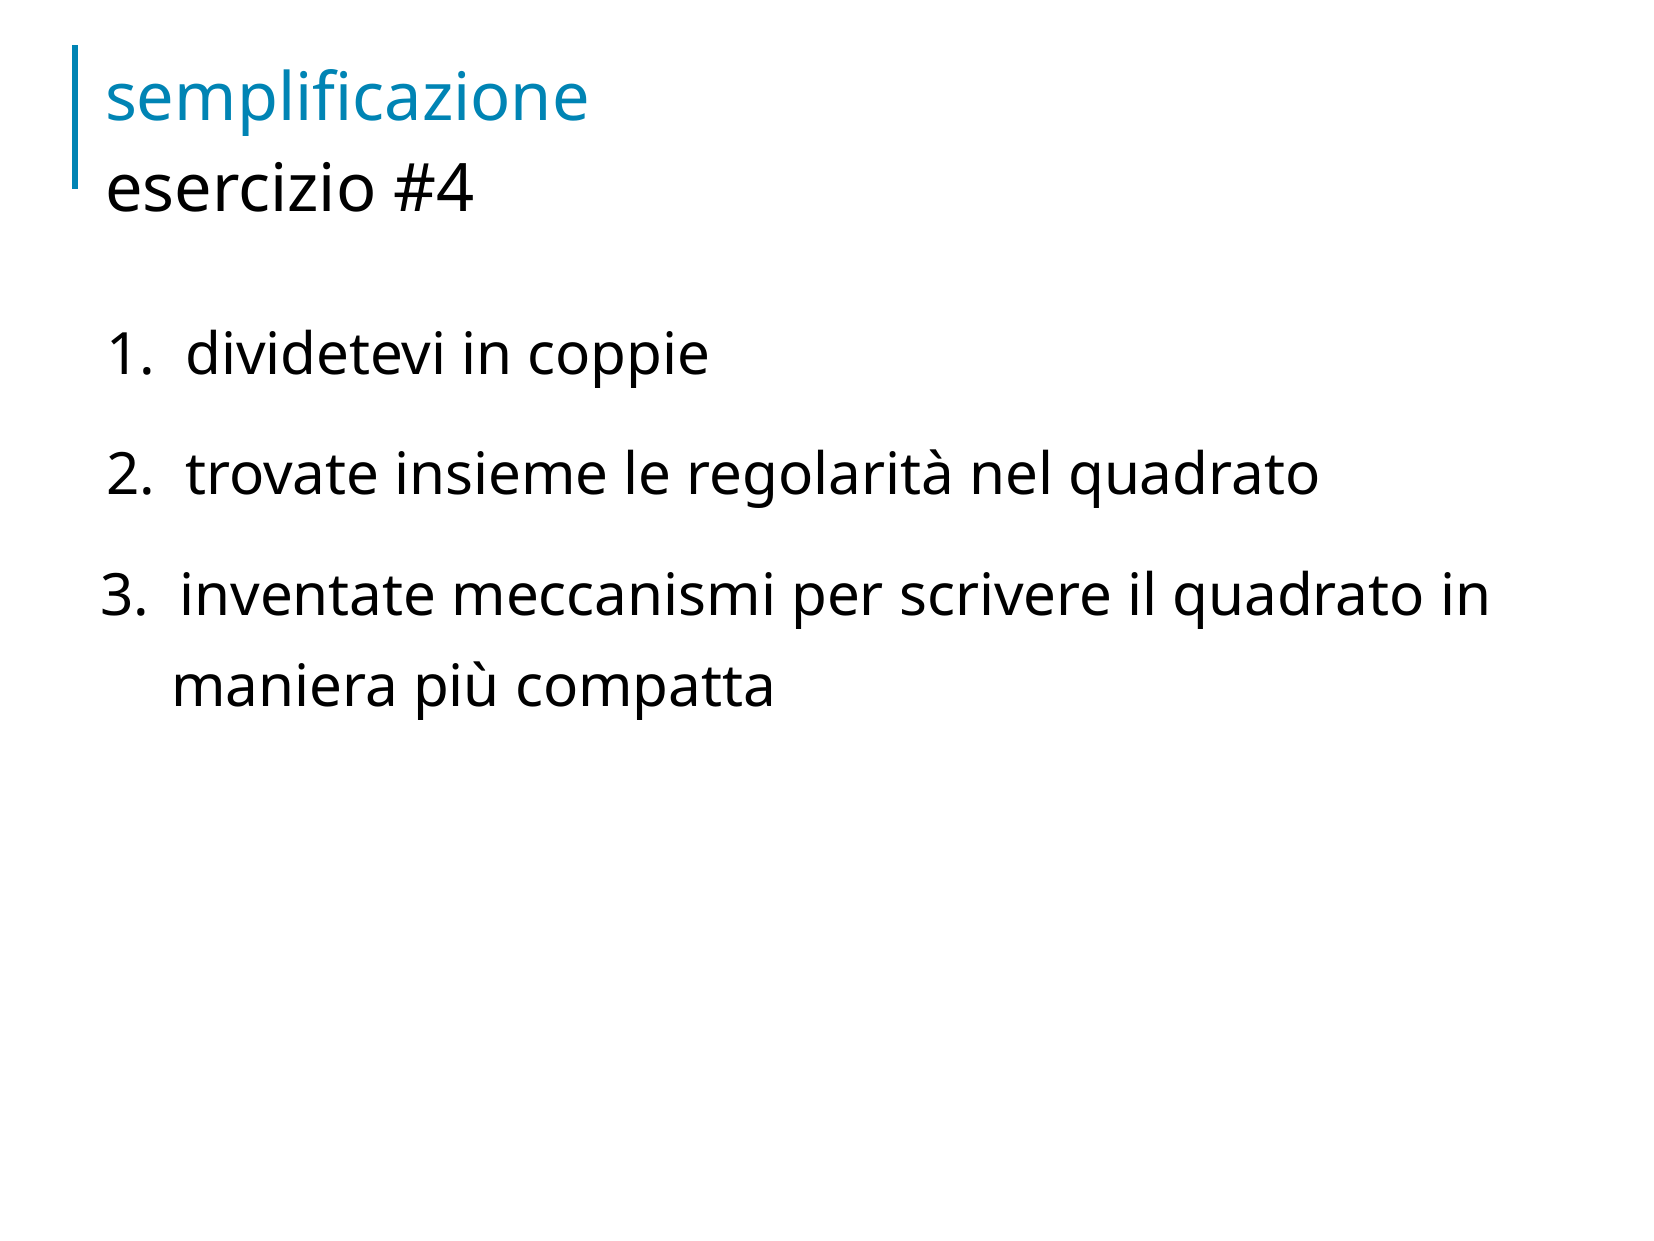

# semplificazione esercizio #4
dividetevi in coppie
trovate insieme le regolarità nel quadrato
inventate meccanismi per scrivere il quadrato in maniera più compatta